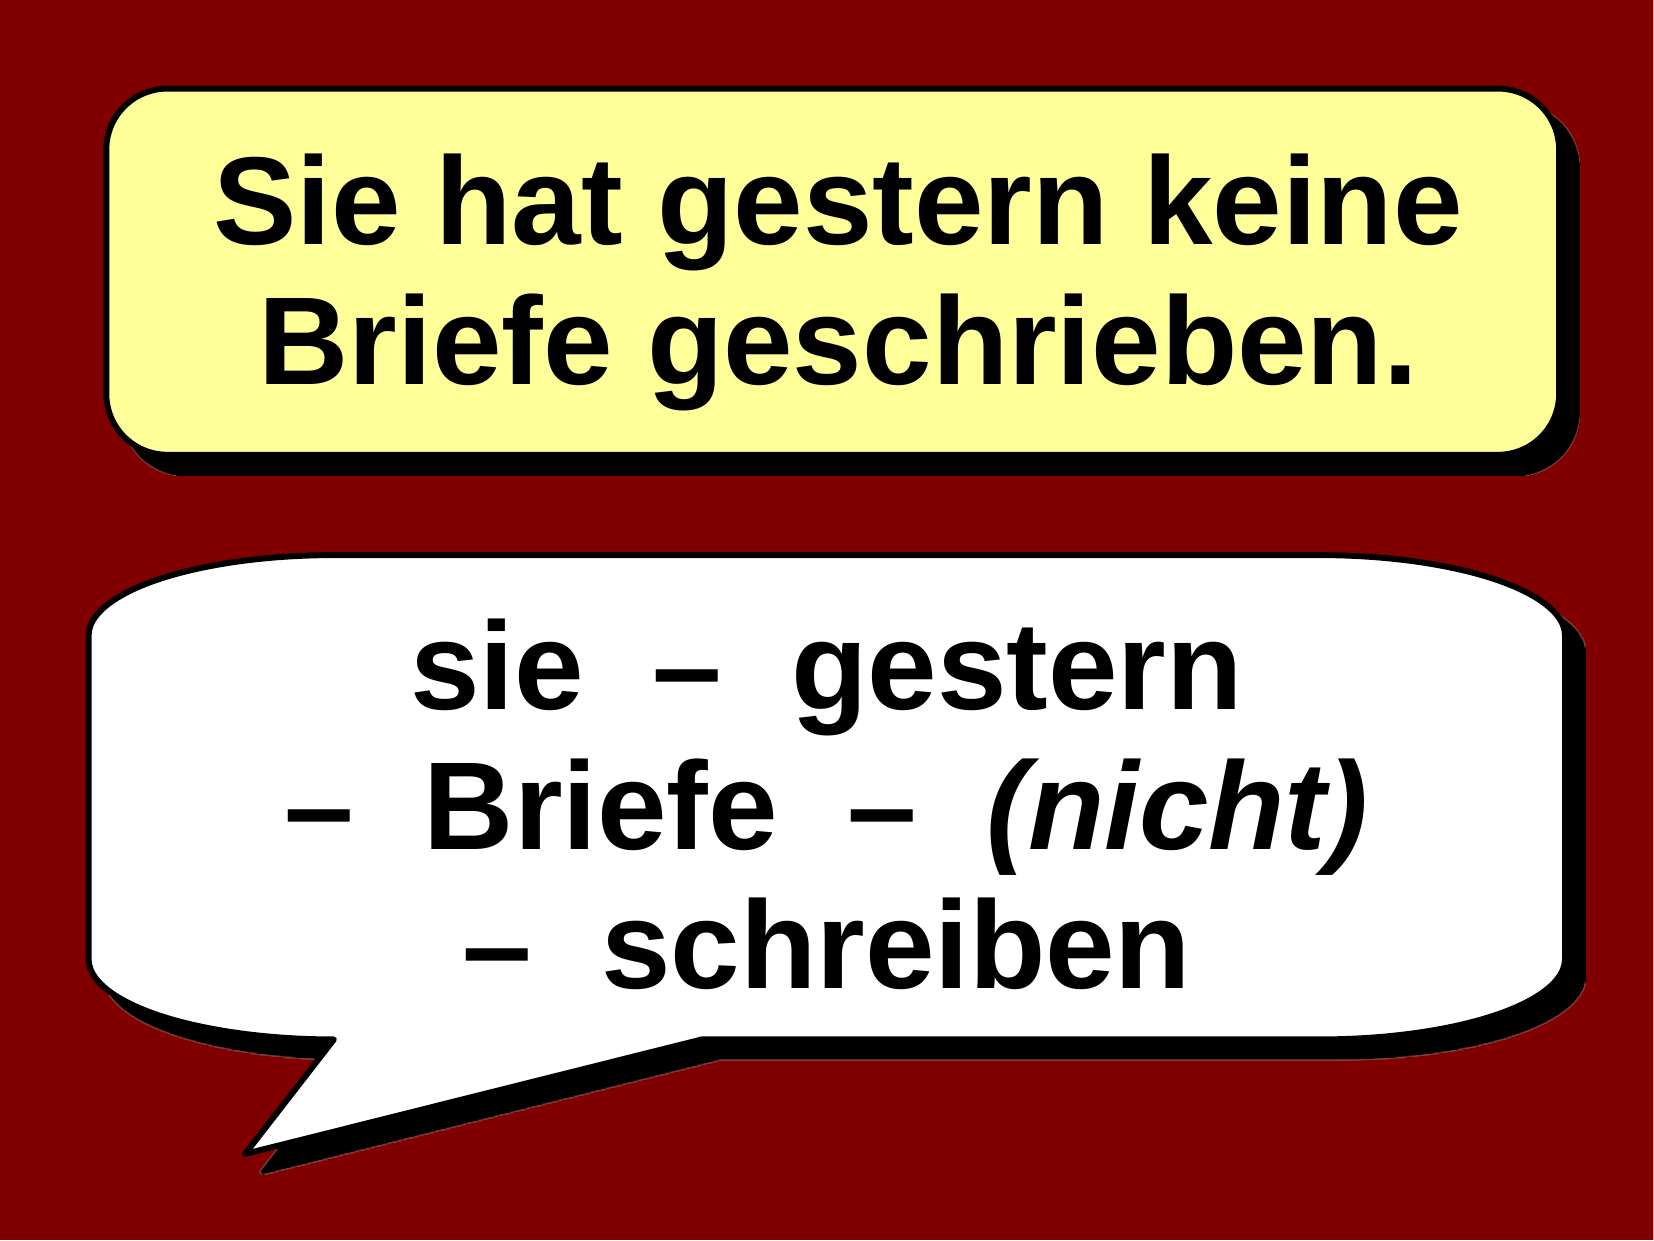

Sie hat gestern keine Briefe geschrieben.
sie – gestern
– Briefe – (nicht)
– schreiben